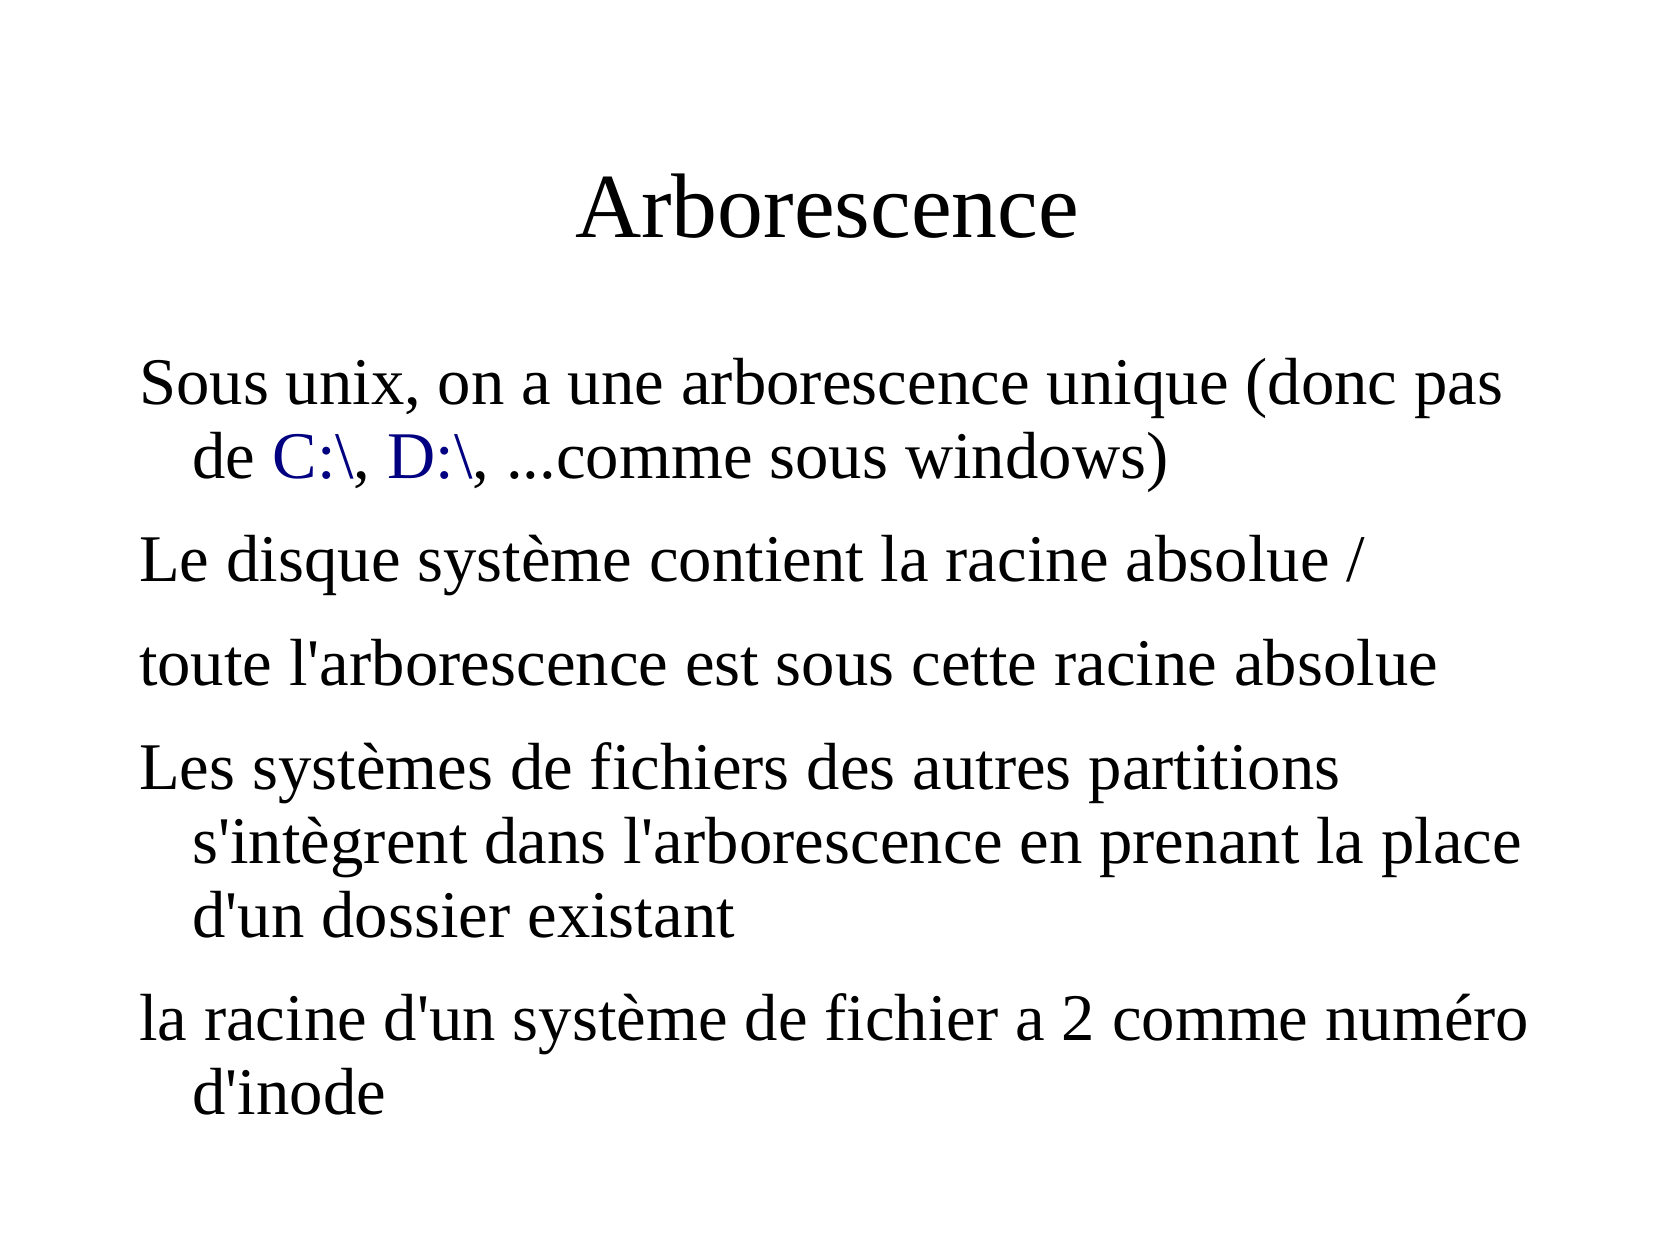

# Arborescence
Sous unix, on a une arborescence unique (donc pas de C:\, D:\, ...comme sous windows)
Le disque système contient la racine absolue /
toute l'arborescence est sous cette racine absolue
Les systèmes de fichiers des autres partitions s'intègrent dans l'arborescence en prenant la place d'un dossier existant
la racine d'un système de fichier a 2 comme numéro d'inode